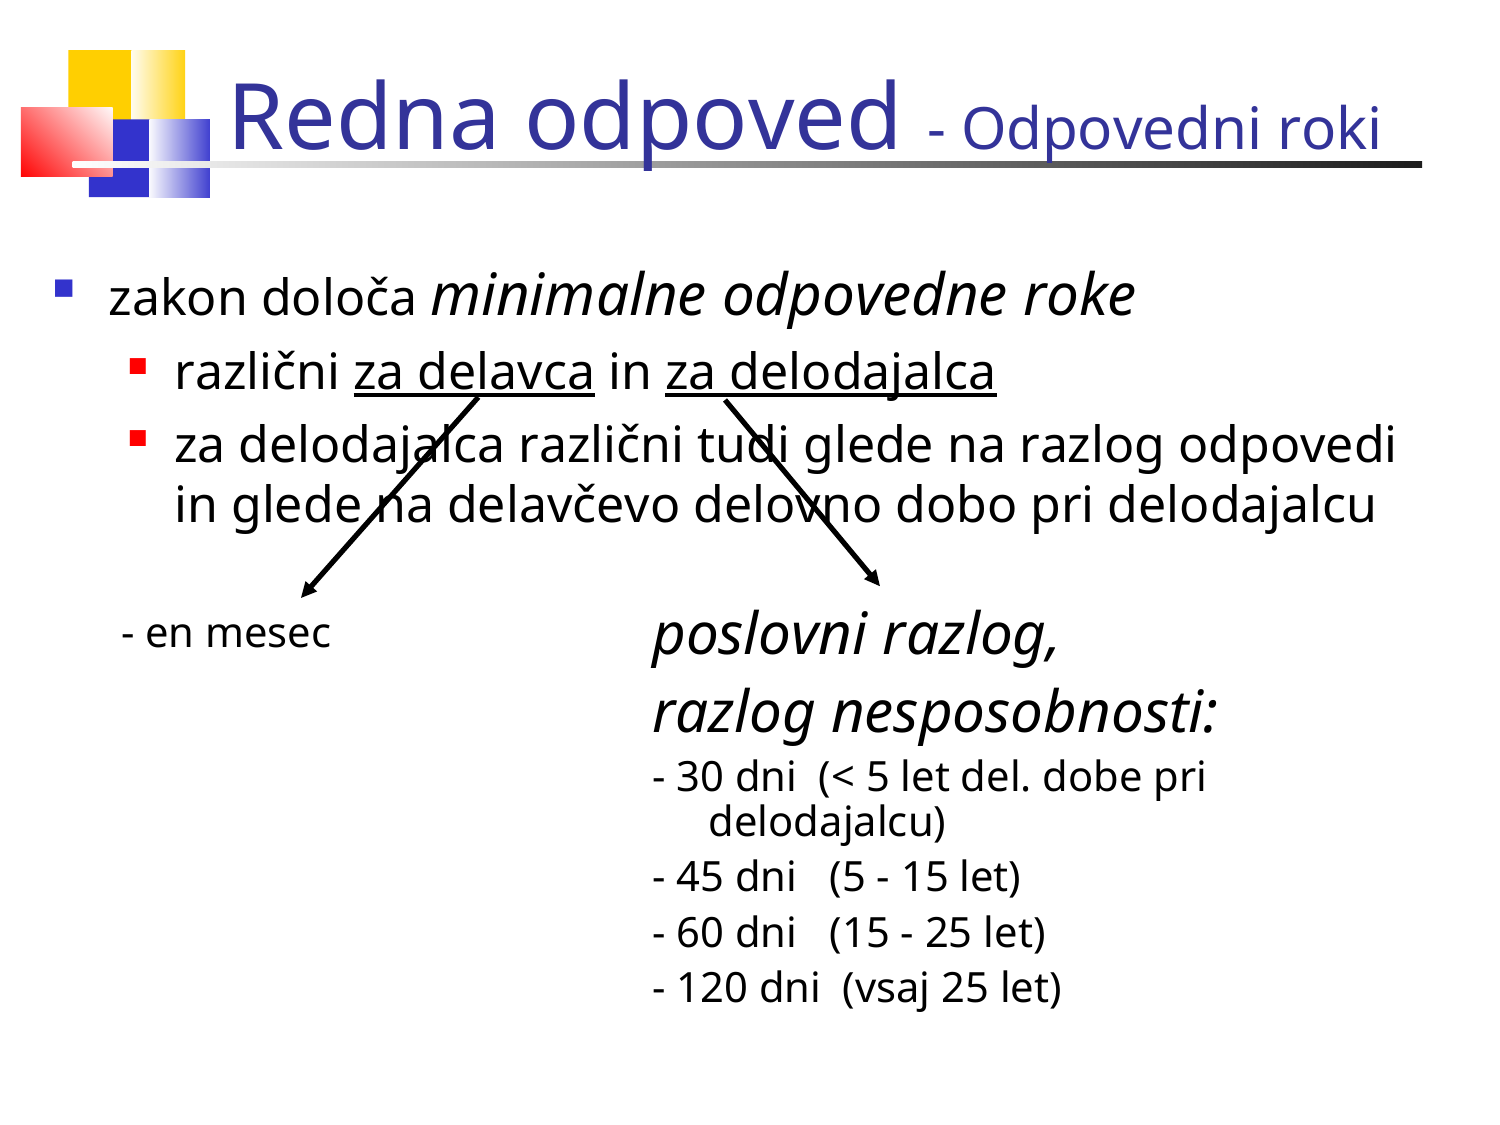

# Redna odpoved - Odpovedni roki
zakon določa minimalne odpovedne roke
različni za delavca in za delodajalca
za delodajalca različni tudi glede na razlog odpovedi in glede na delavčevo delovno dobo pri delodajalcu
	- en mesec
poslovni razlog,
razlog nesposobnosti:
- 30 dni (< 5 let del. dobe pri delodajalcu)
- 45 dni (5 - 15 let)
- 60 dni (15 - 25 let)
- 120 dni (vsaj 25 let)